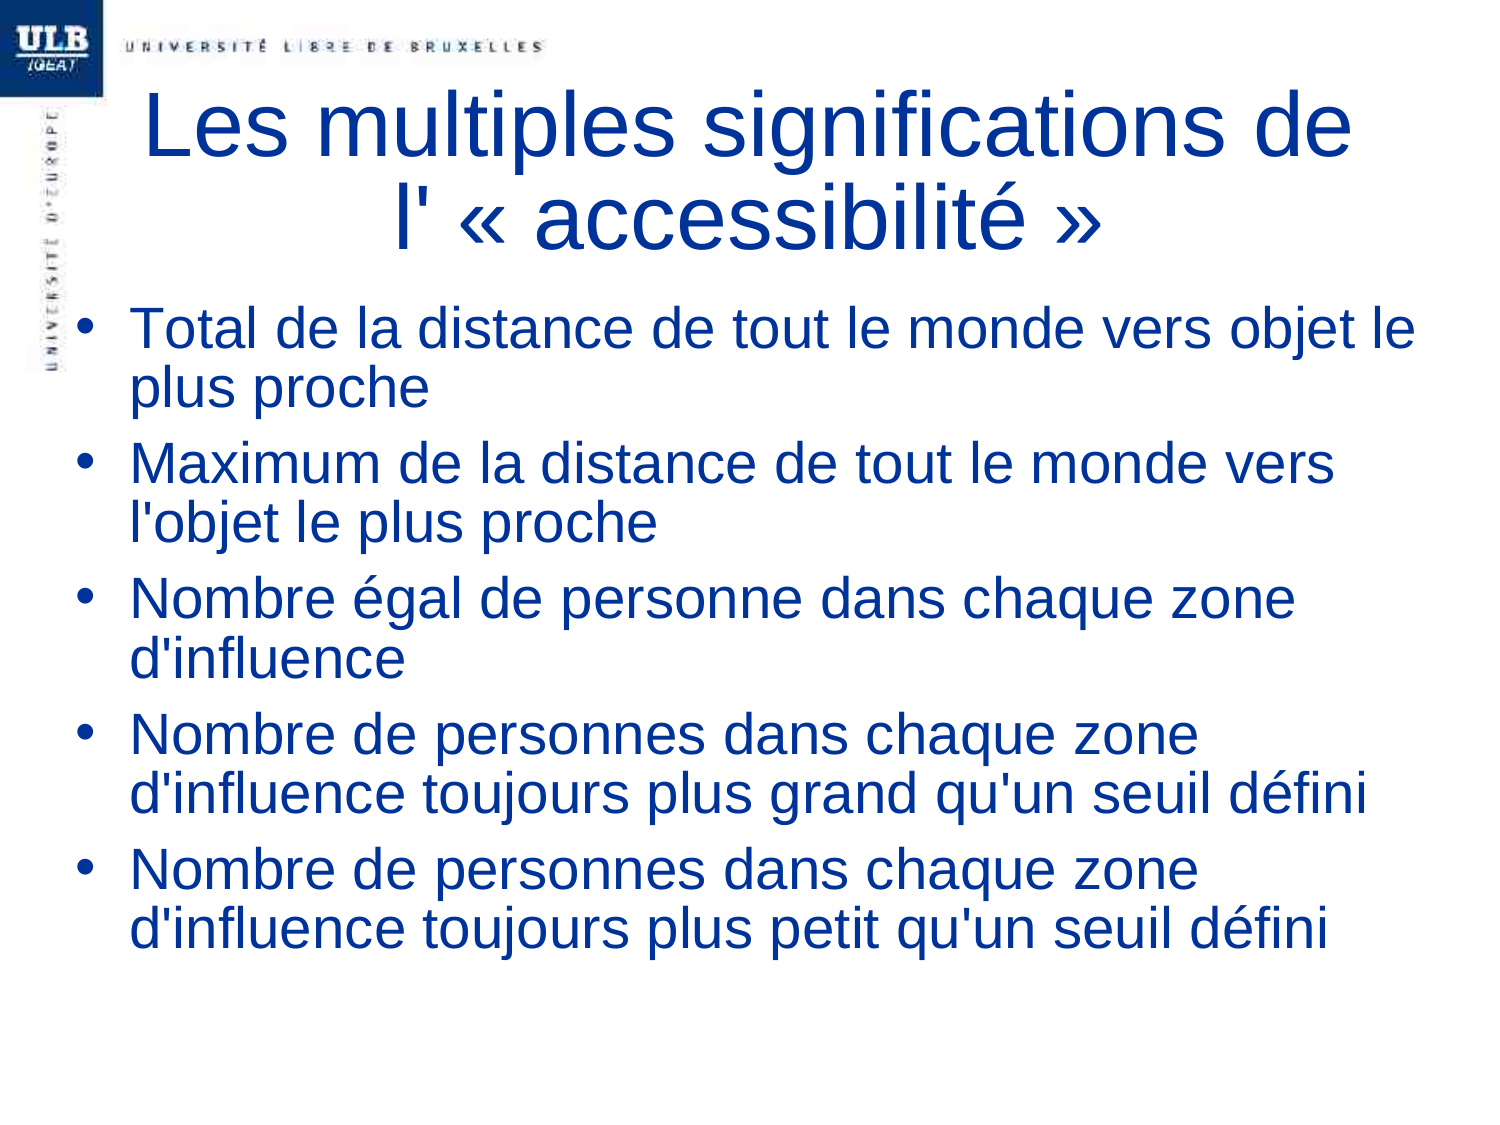

# Les multiples significations de l' « accessibilité »
Total de la distance de tout le monde vers objet le plus proche
Maximum de la distance de tout le monde vers l'objet le plus proche
Nombre égal de personne dans chaque zone d'influence
Nombre de personnes dans chaque zone d'influence toujours plus grand qu'un seuil défini
Nombre de personnes dans chaque zone d'influence toujours plus petit qu'un seuil défini